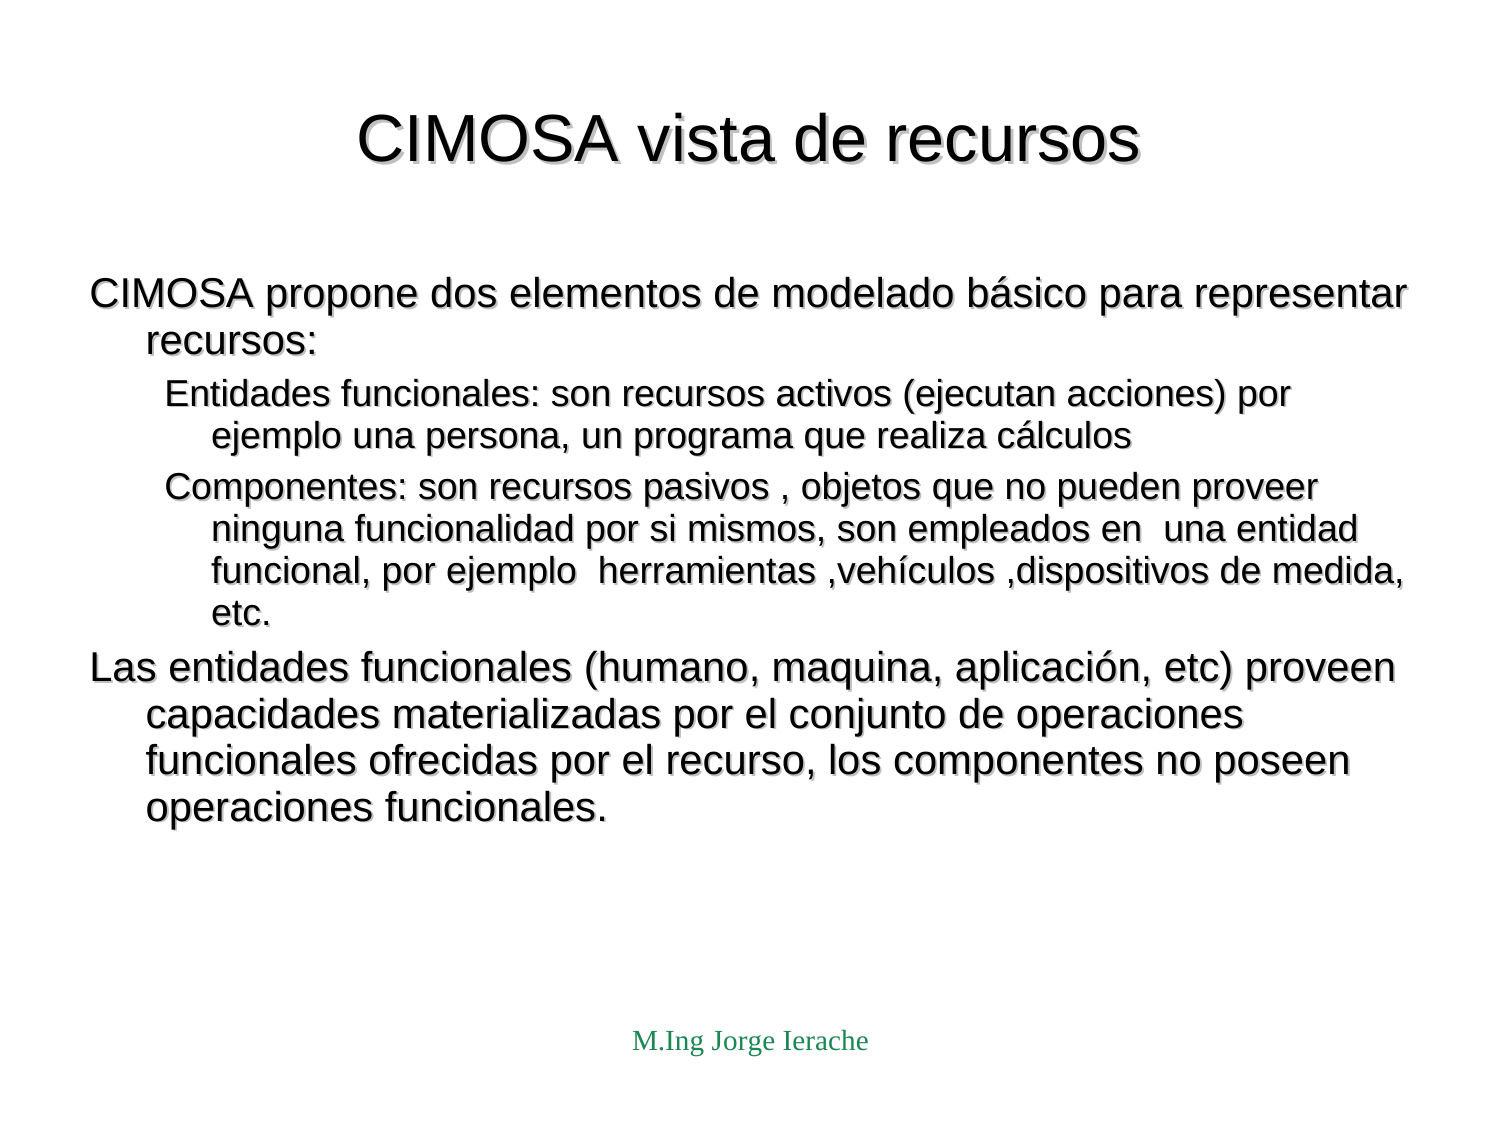

# CIMOSA vista de recursos
CIMOSA propone dos elementos de modelado básico para representar recursos:
Entidades funcionales: son recursos activos (ejecutan acciones) por ejemplo una persona, un programa que realiza cálculos
Componentes: son recursos pasivos , objetos que no pueden proveer ninguna funcionalidad por si mismos, son empleados en una entidad funcional, por ejemplo herramientas ,vehículos ,dispositivos de medida, etc.
Las entidades funcionales (humano, maquina, aplicación, etc) proveen capacidades materializadas por el conjunto de operaciones funcionales ofrecidas por el recurso, los componentes no poseen operaciones funcionales.
M.Ing Jorge Ierache